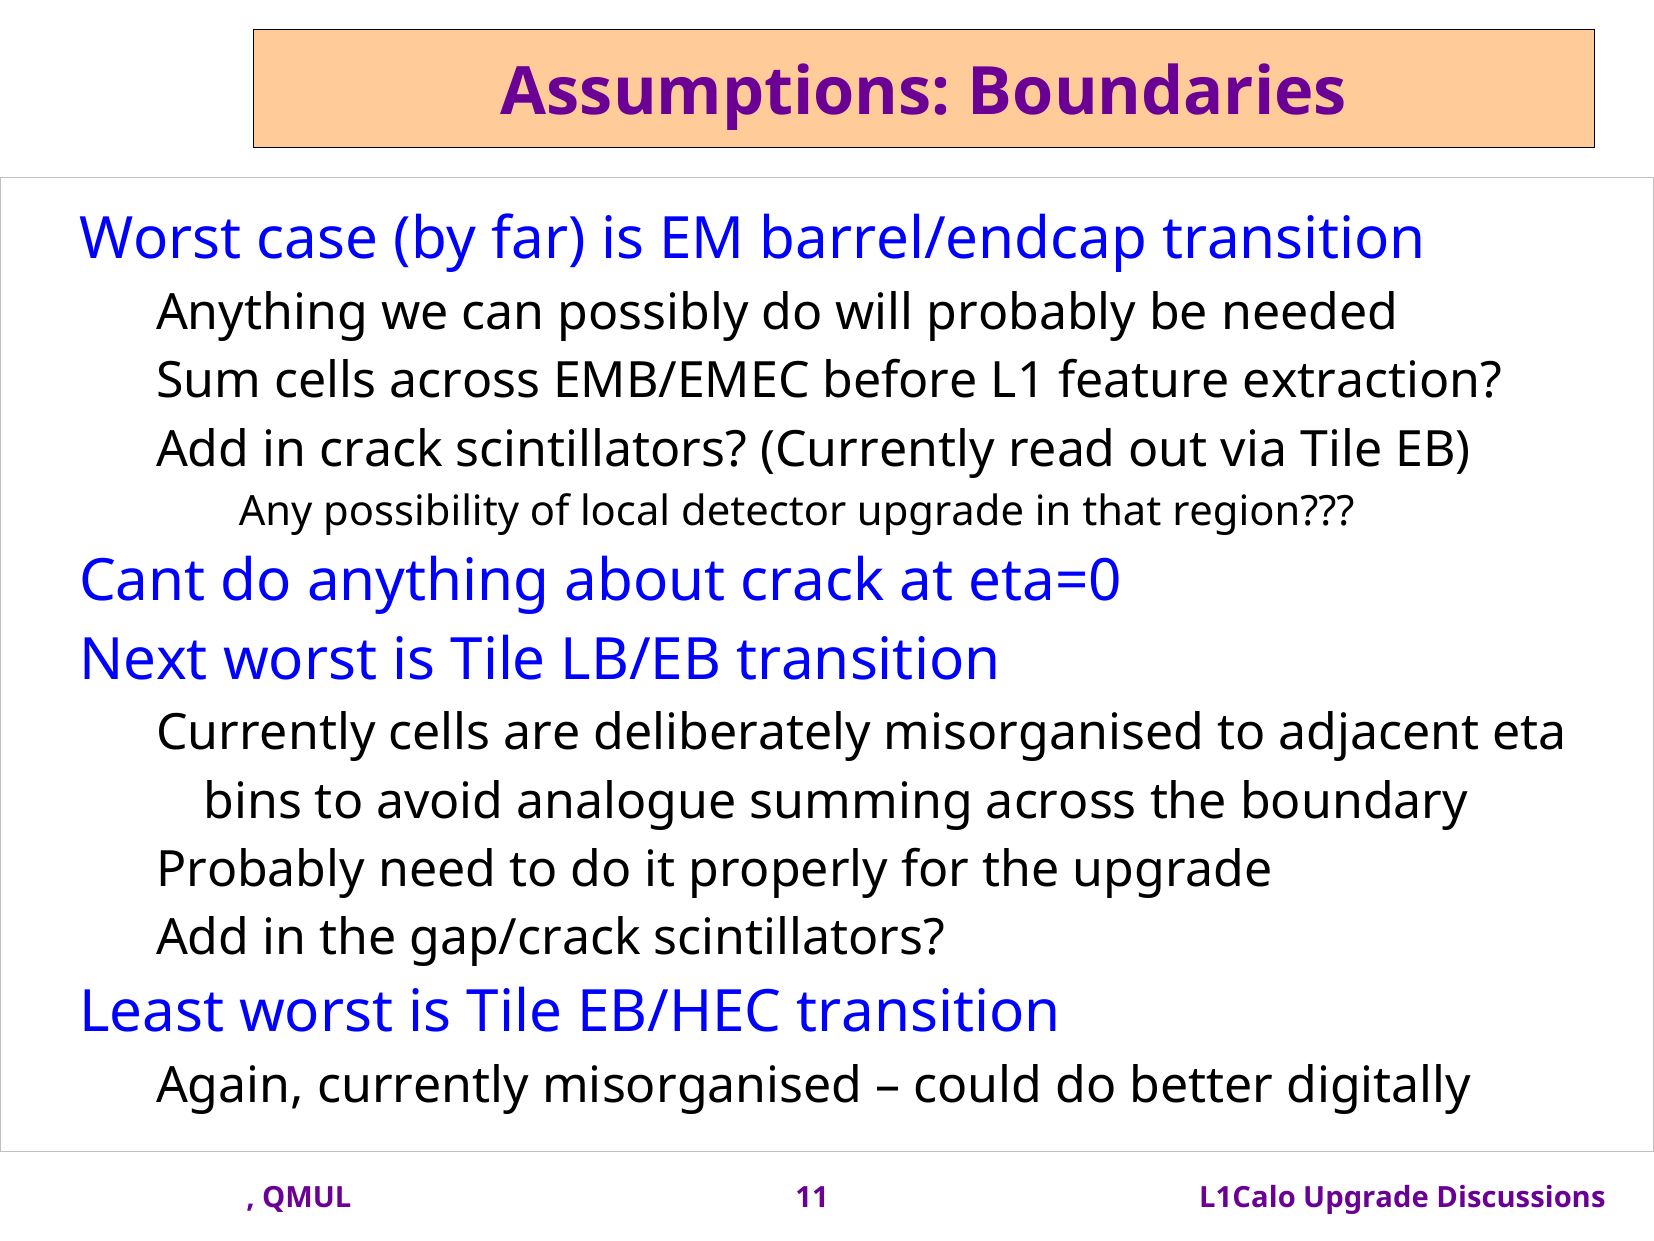

# Assumptions: Boundaries
Worst case (by far) is EM barrel/endcap transition
Anything we can possibly do will probably be needed
Sum cells across EMB/EMEC before L1 feature extraction?
Add in crack scintillators? (Currently read out via Tile EB)
Any possibility of local detector upgrade in that region???
Cant do anything about crack at eta=0
Next worst is Tile LB/EB transition
Currently cells are deliberately misorganised to adjacent eta bins to avoid analogue summing across the boundary
Probably need to do it properly for the upgrade
Add in the gap/crack scintillators?
Least worst is Tile EB/HEC transition
Again, currently misorganised – could do better digitally